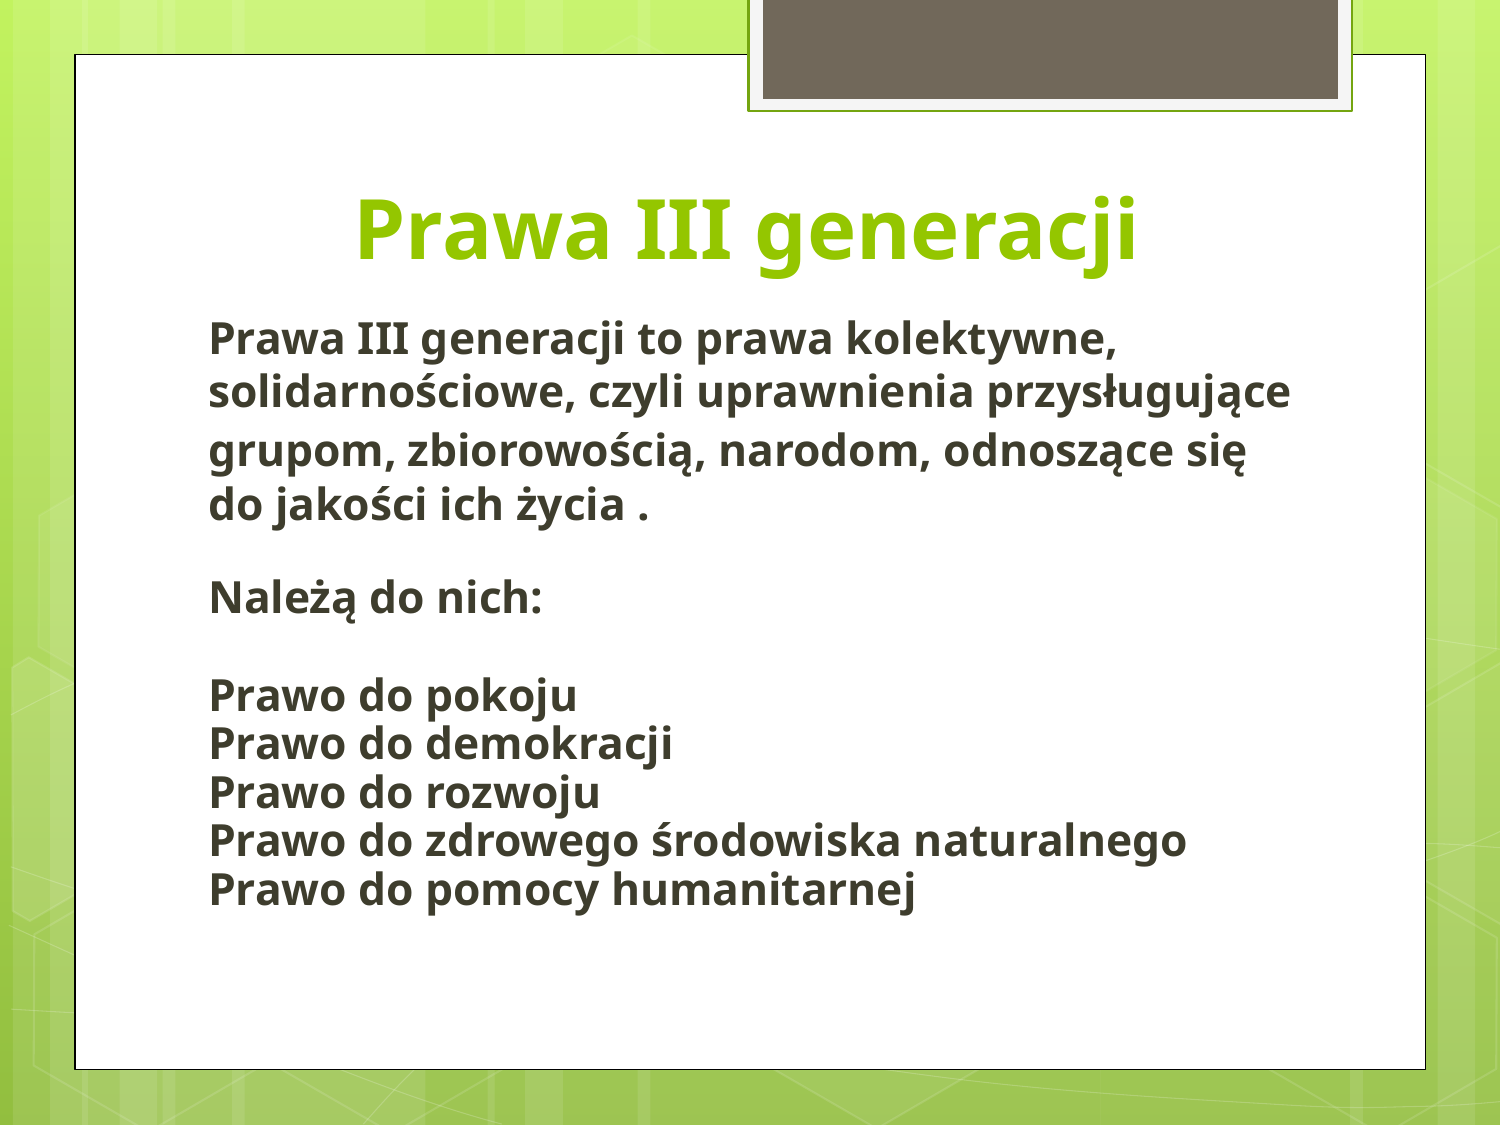

# Prawa III generacji
Prawa III generacji to prawa kolektywne, solidarnościowe, czyli uprawnienia przysługujące
grupom, zbiorowością, narodom, odnoszące się do jakości ich życia .
Należą do nich:
Prawo do pokoju
Prawo do demokracji
Prawo do rozwoju
Prawo do zdrowego środowiska naturalnego
Prawo do pomocy humanitarnej